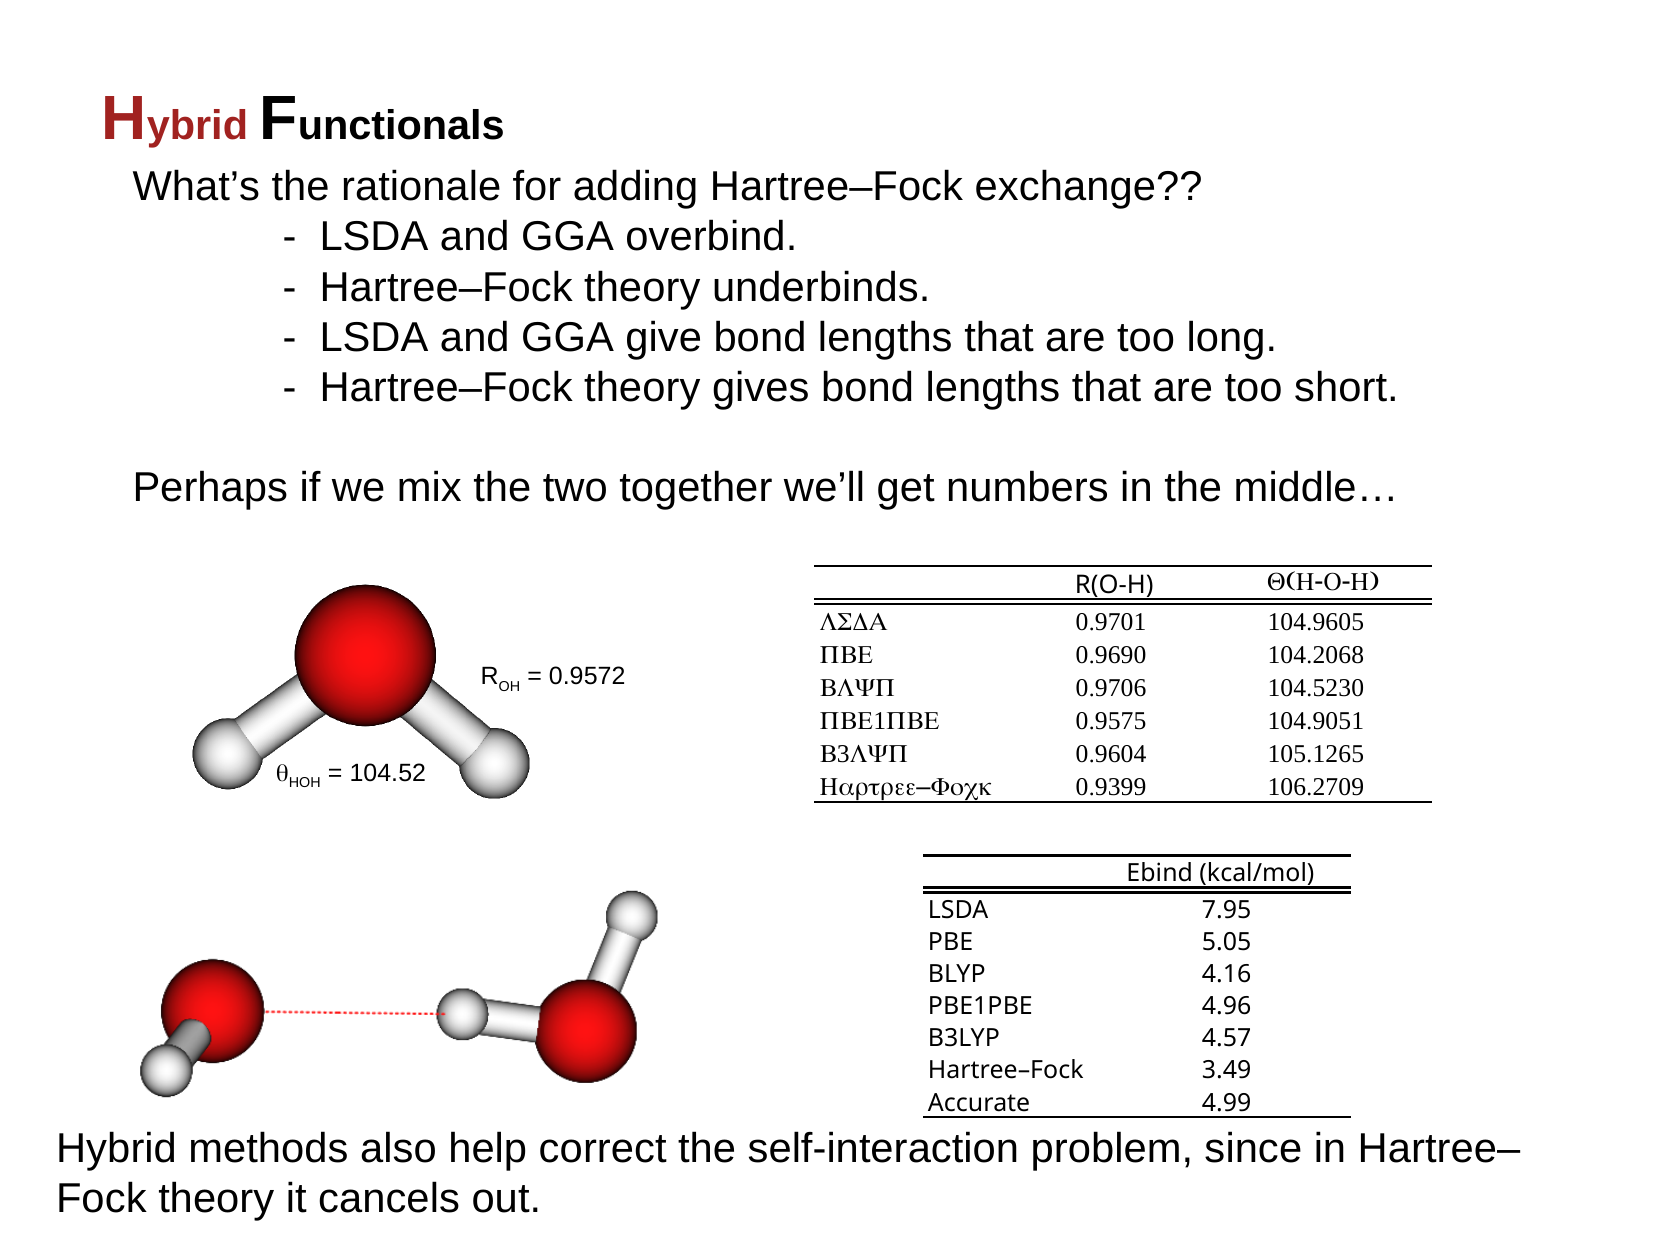

Hybrid Functionals
What’s the rationale for adding Hartree–Fock exchange??
	- LSDA and GGA overbind.
	- Hartree–Fock theory underbinds.
	- LSDA and GGA give bond lengths that are too long.
	- Hartree–Fock theory gives bond lengths that are too short.
Perhaps if we mix the two together we’ll get numbers in the middle…
ROH = 0.9572
HOH = 104.52
Hybrid methods also help correct the self-interaction problem, since in Hartree–Fock theory it cancels out.